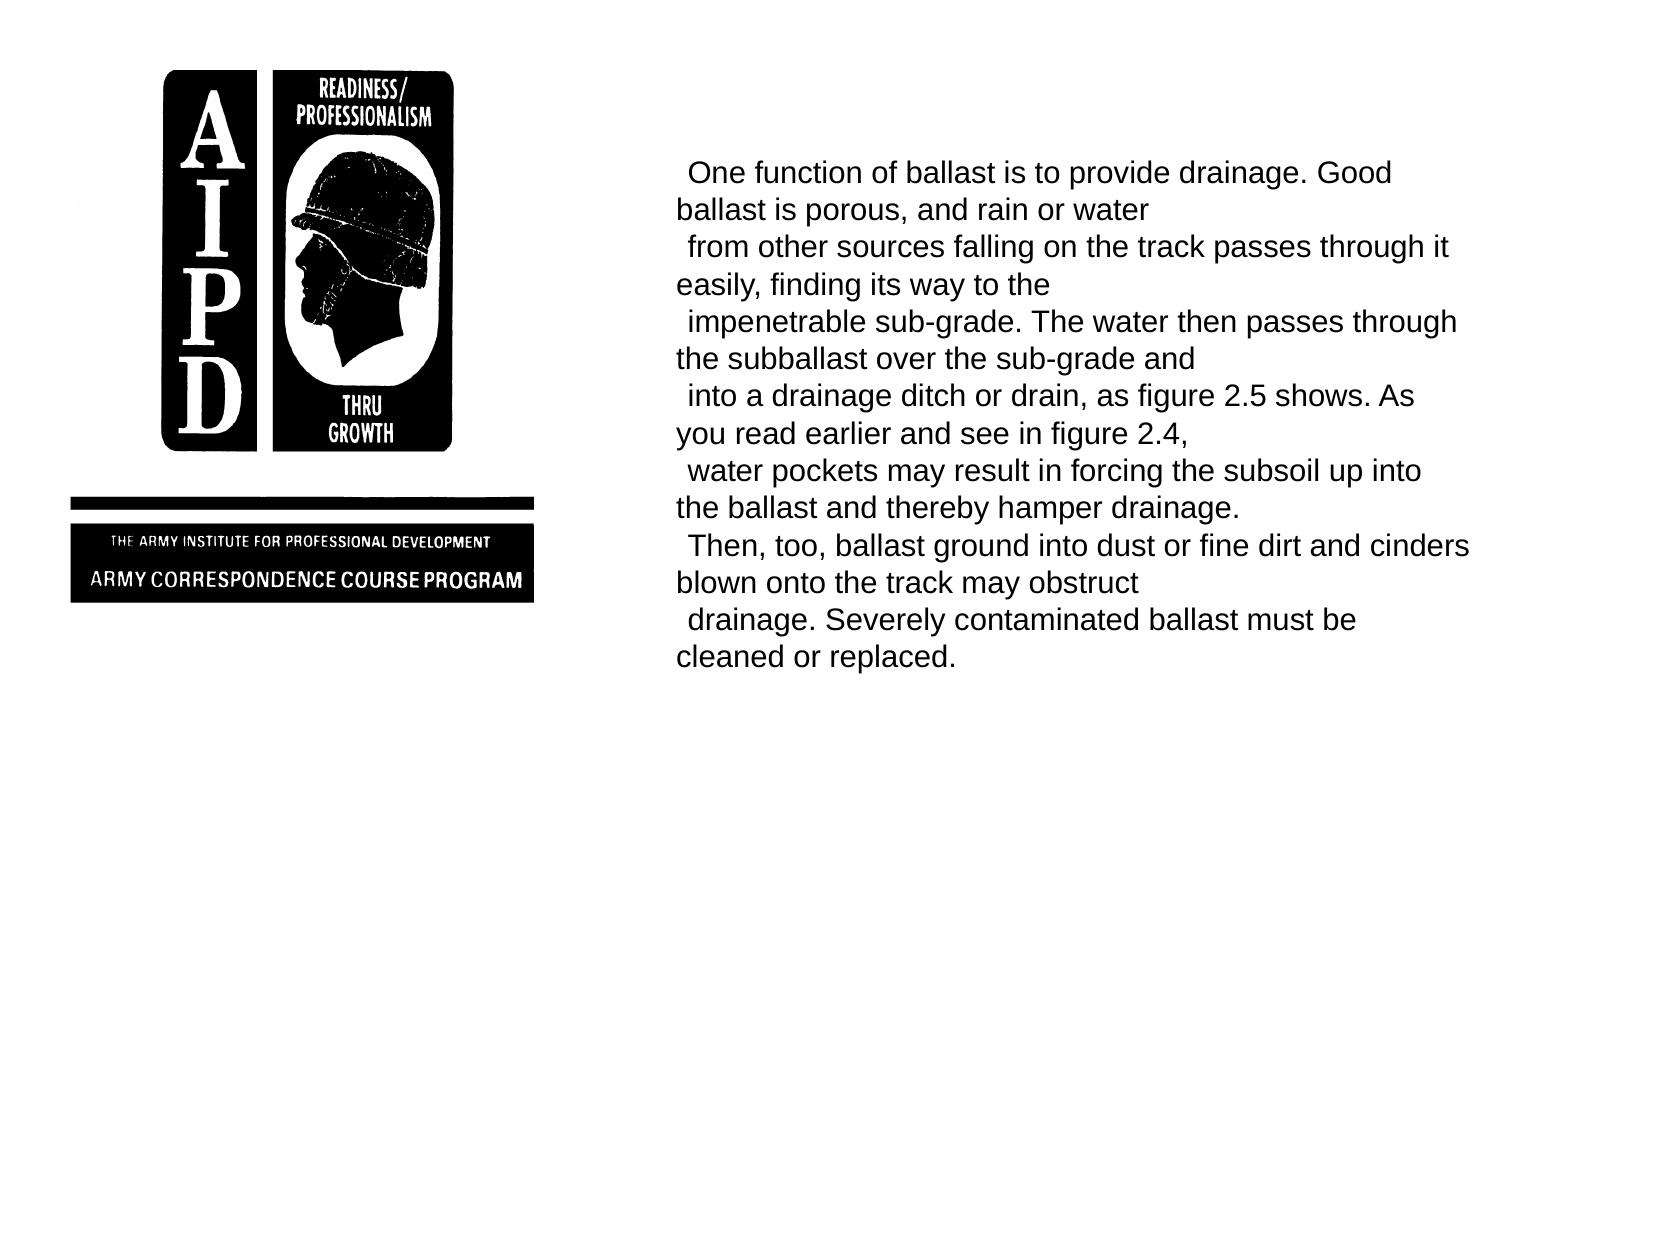

One function of ballast is to provide drainage. Good ballast is porous, and rain or water
from other sources falling on the track passes through it easily, finding its way to the
impenetrable sub-grade. The water then passes through the subballast over the sub-grade and
into a drainage ditch or drain, as figure 2.5 shows. As you read earlier and see in figure 2.4,
water pockets may result in forcing the subsoil up into the ballast and thereby hamper drainage.
Then, too, ballast ground into dust or fine dirt and cinders blown onto the track may obstruct
drainage. Severely contaminated ballast must be cleaned or replaced.